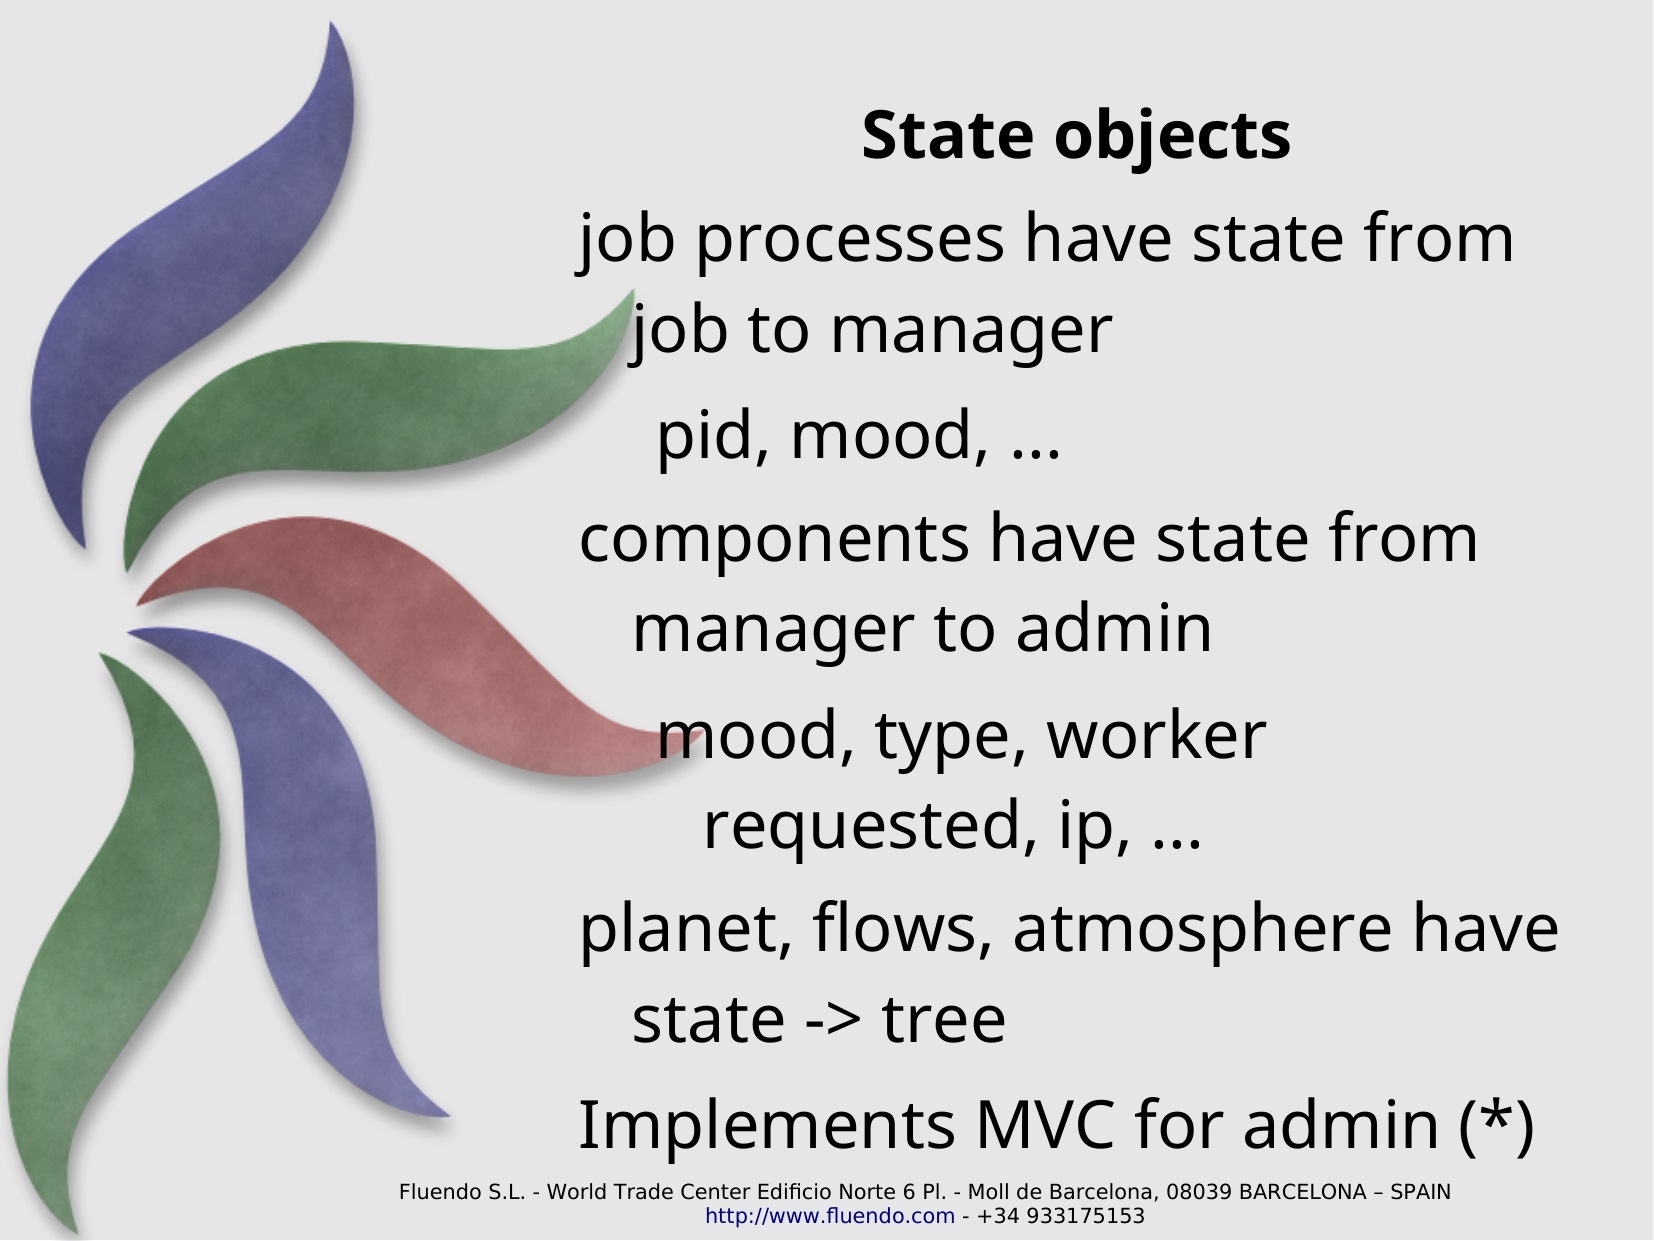

# State objects
job processes have state from job to manager
pid, mood, ...
components have state from manager to admin
mood, type, worker requested, ip, ...
planet, flows, atmosphere have state -> tree
Implements MVC for admin (*)